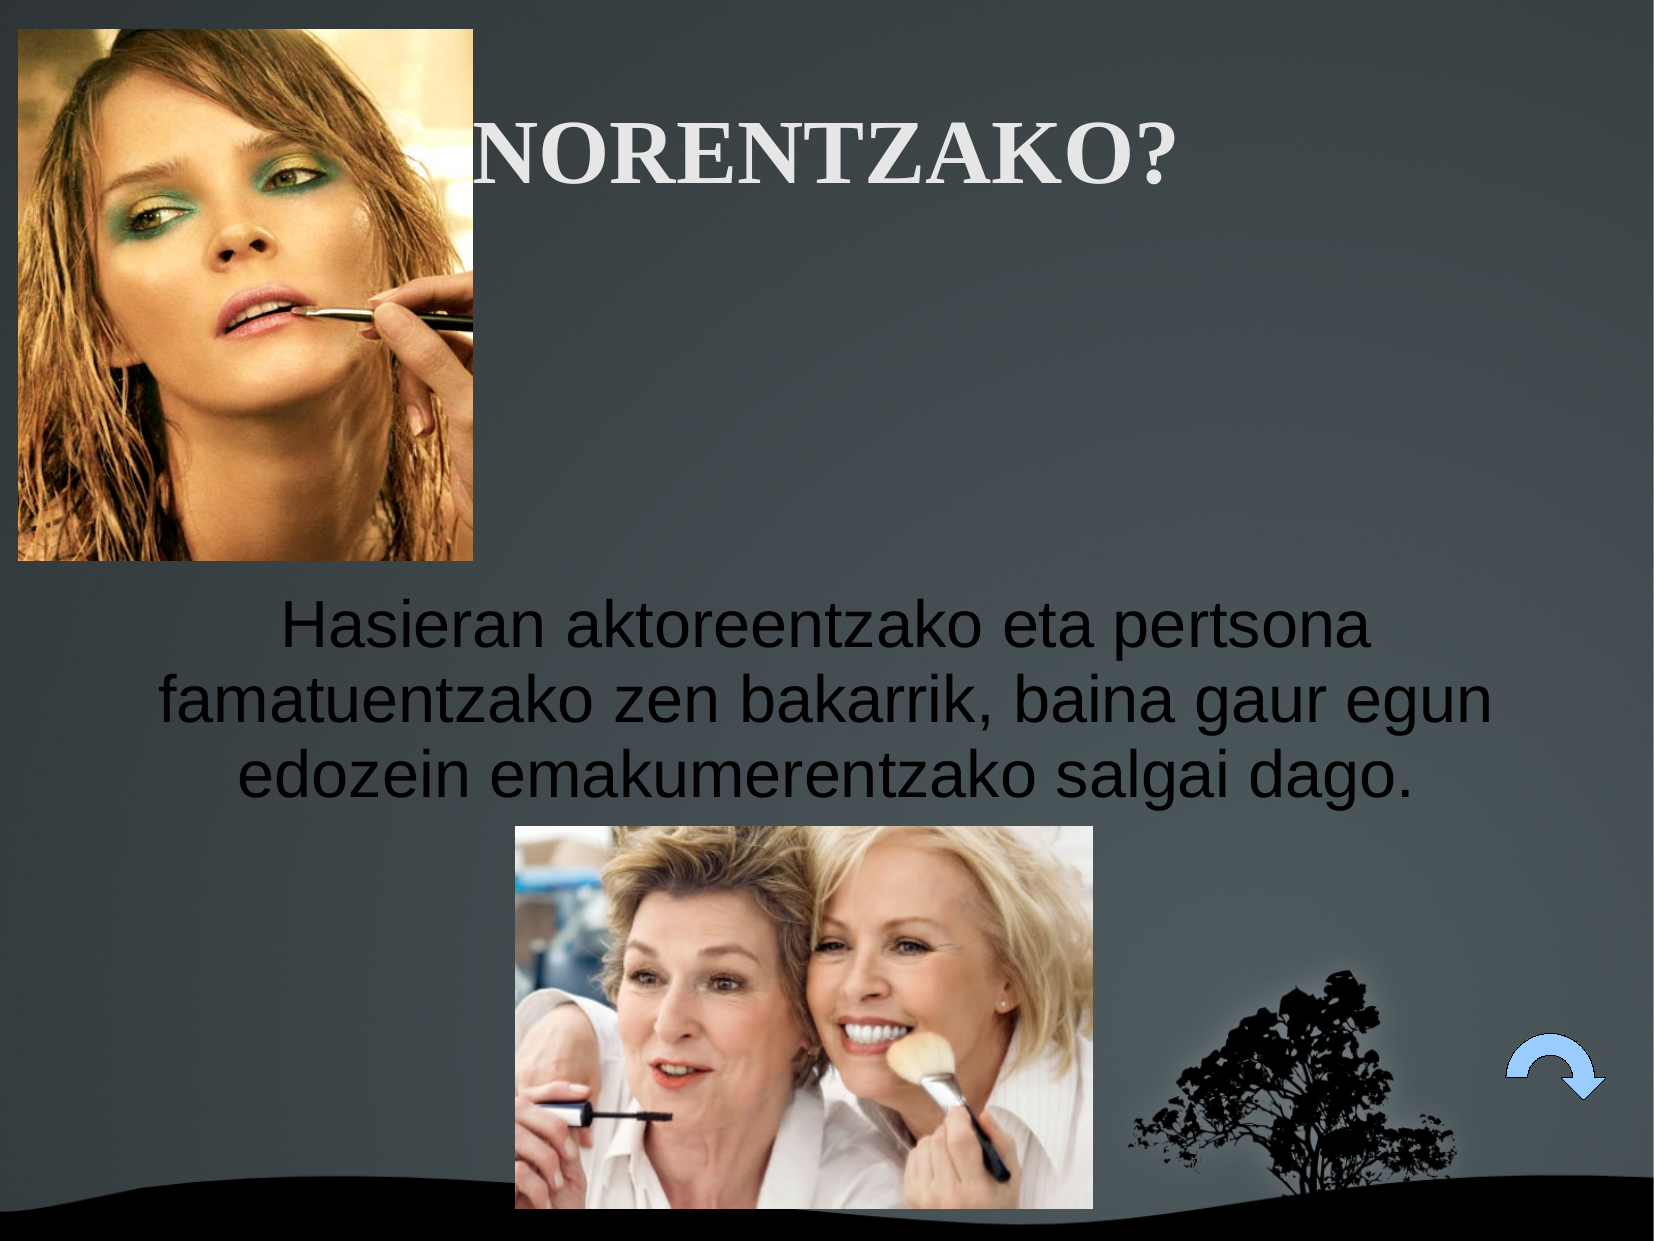

# NORENTZAKO?
Hasieran aktoreentzako eta pertsona famatuentzako zen bakarrik, baina gaur egun edozein emakumerentzako salgai dago.